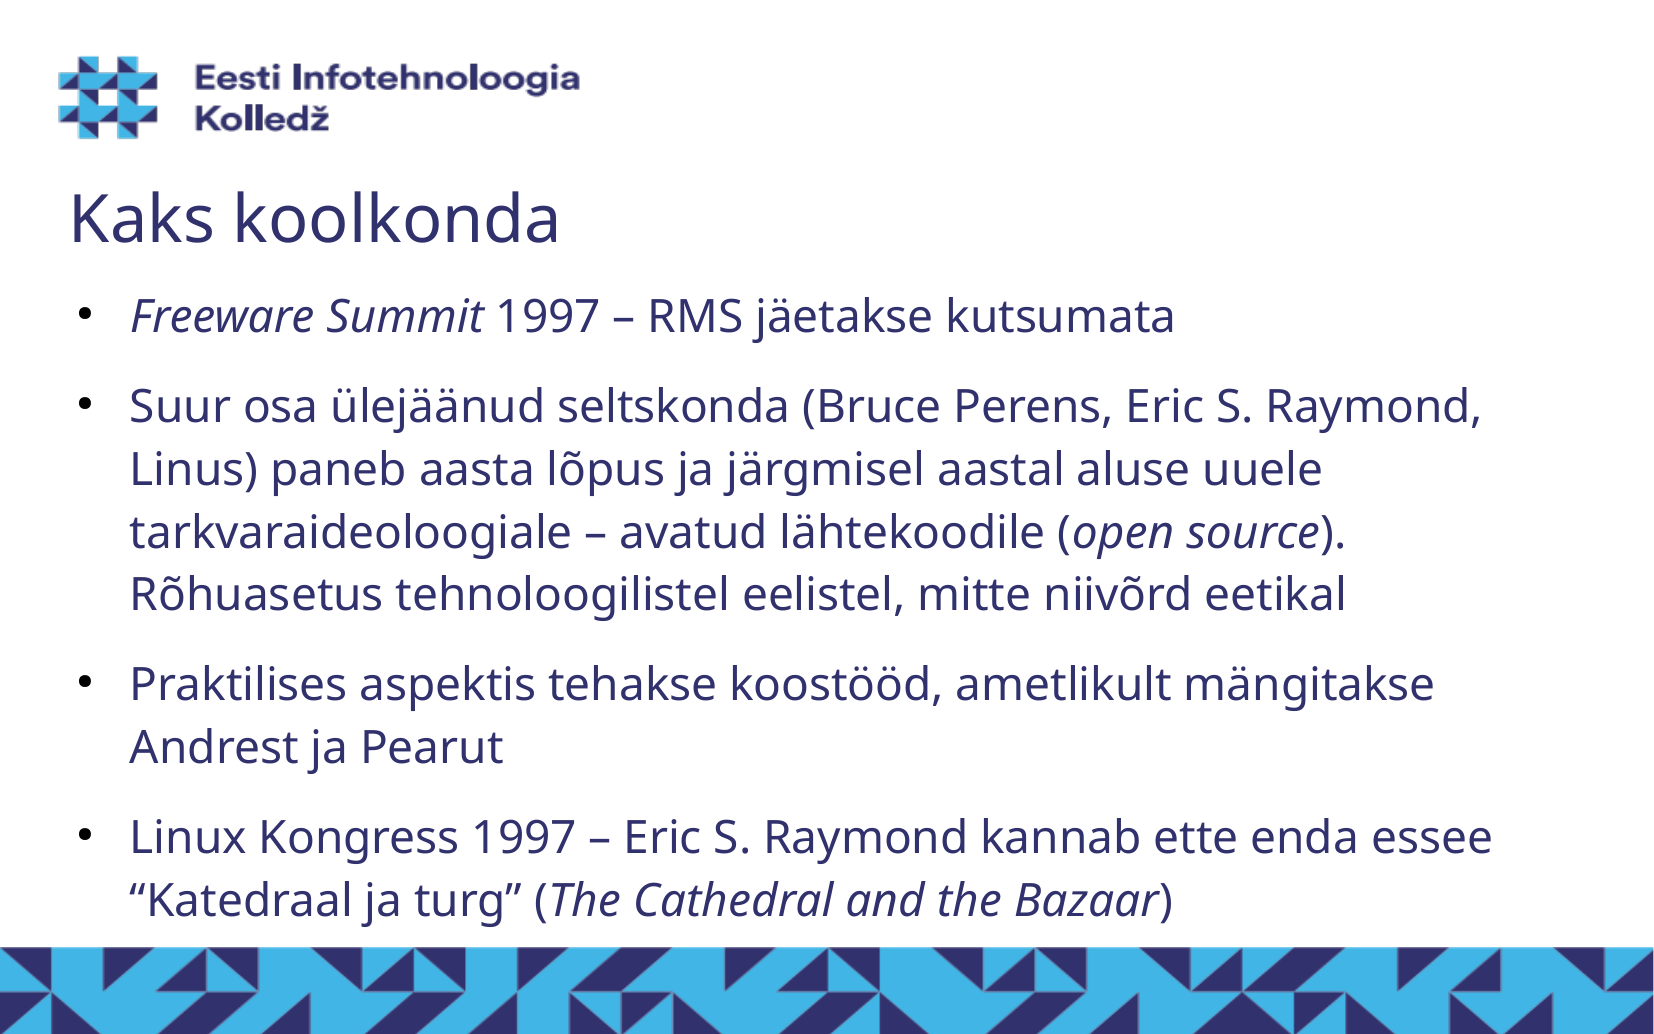

# Kaks koolkonda
Freeware Summit 1997 – RMS jäetakse kutsumata
Suur osa ülejäänud seltskonda (Bruce Perens, Eric S. Raymond, Linus) paneb aasta lõpus ja järgmisel aastal aluse uuele tarkvaraideoloogiale – avatud lähtekoodile (open source). Rõhuasetus tehnoloogilistel eelistel, mitte niivõrd eetikal
Praktilises aspektis tehakse koostööd, ametlikult mängitakse Andrest ja Pearut
Linux Kongress 1997 – Eric S. Raymond kannab ette enda essee “Katedraal ja turg” (The Cathedral and the Bazaar)